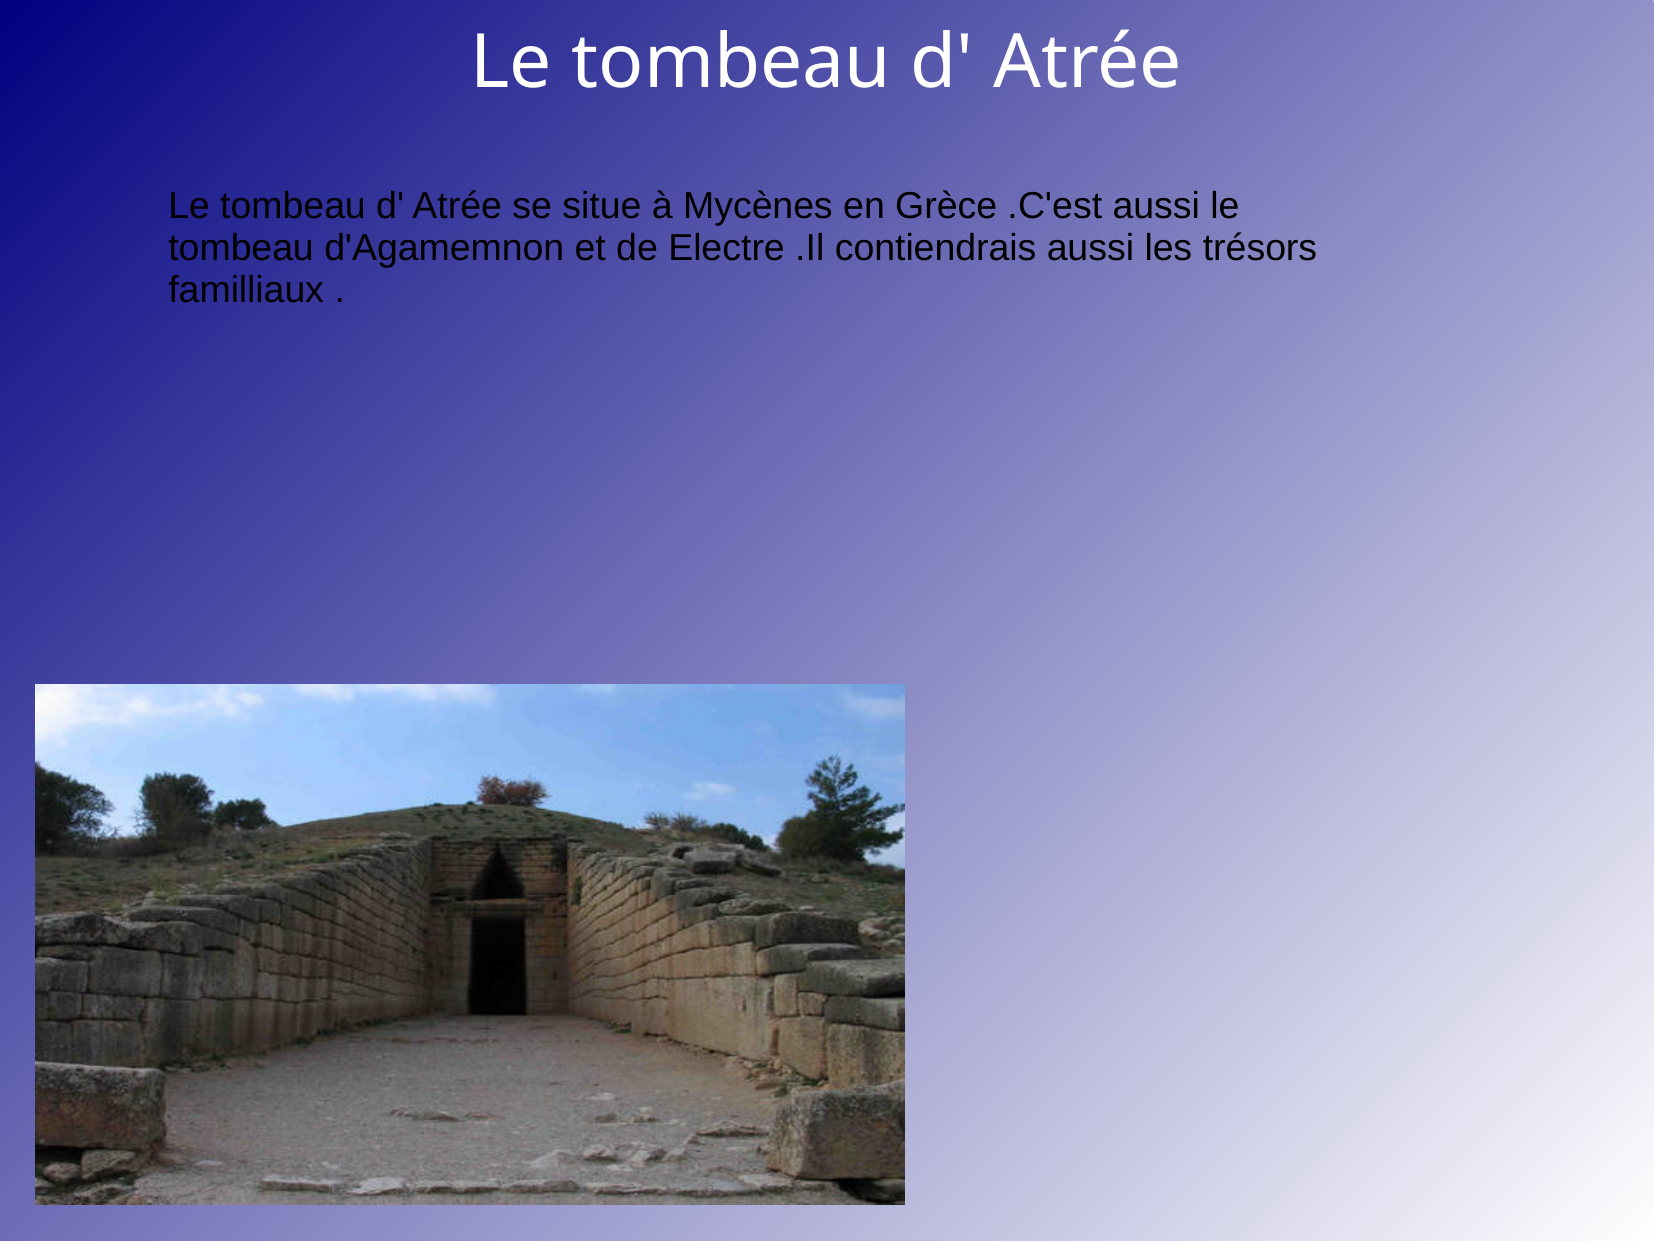

Le tombeau d' Atrée
Le tombeau d' Atrée se situe à Mycènes en Grèce .C'est aussi le tombeau d'Agamemnon et de Electre .Il contiendrais aussi les trésors familliaux .